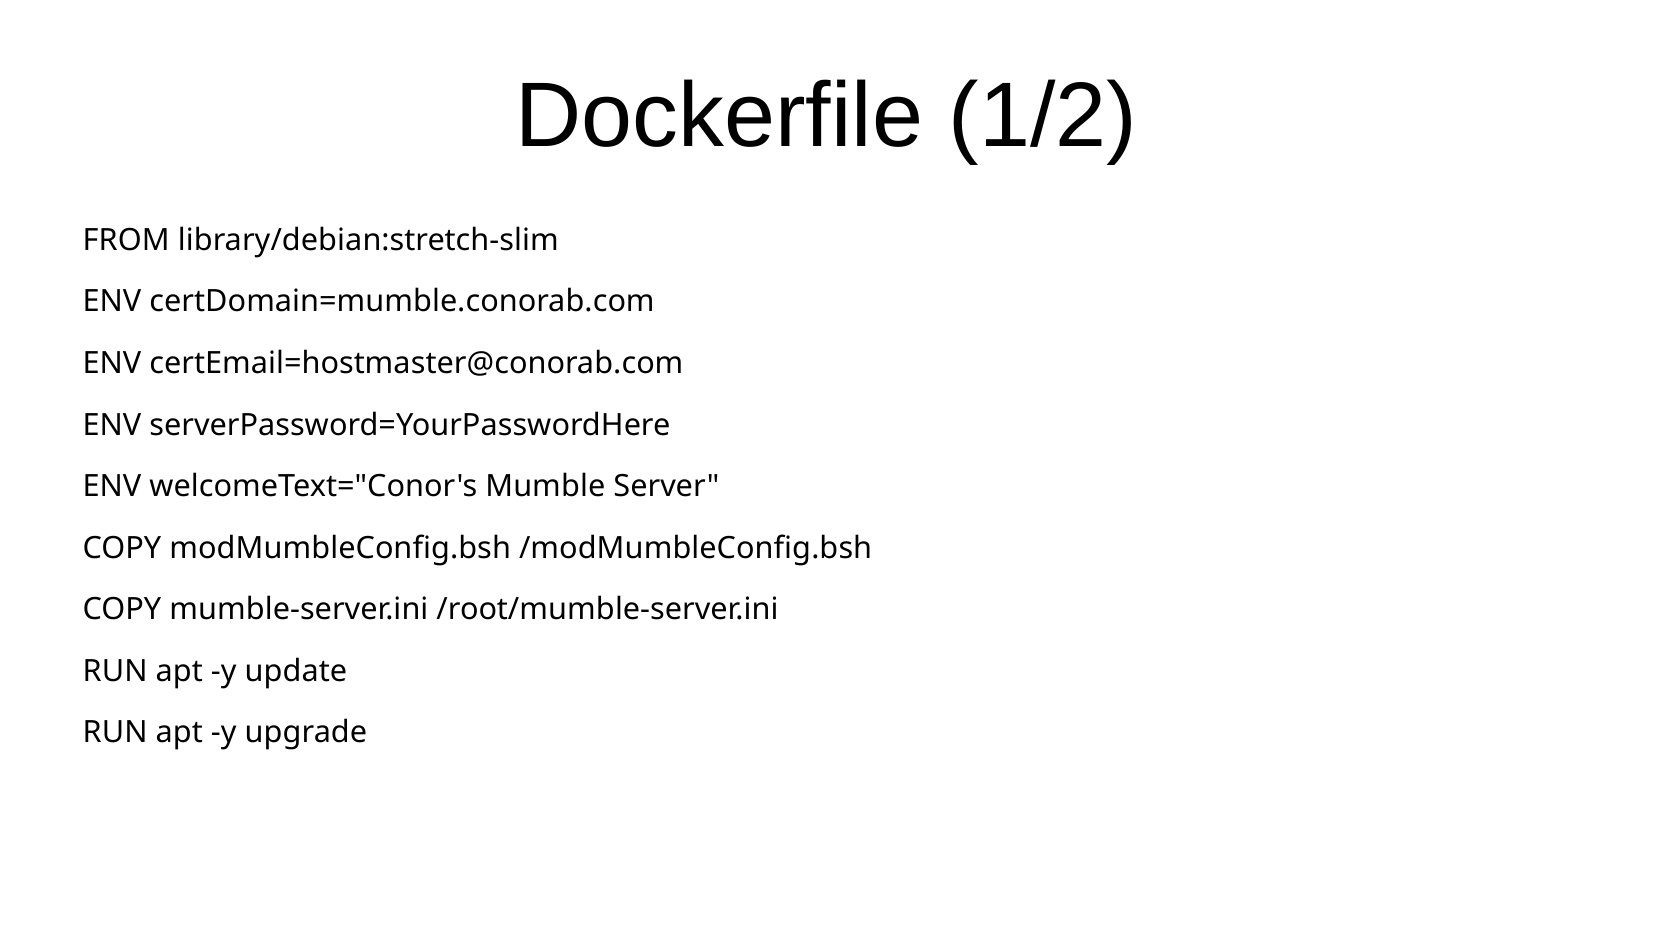

# Dockerfile (1/2)
FROM library/debian:stretch-slim
ENV certDomain=mumble.conorab.com
ENV certEmail=hostmaster@conorab.com
ENV serverPassword=YourPasswordHere
ENV welcomeText="Conor's Mumble Server"
COPY modMumbleConfig.bsh /modMumbleConfig.bsh
COPY mumble-server.ini /root/mumble-server.ini
RUN apt -y update
RUN apt -y upgrade